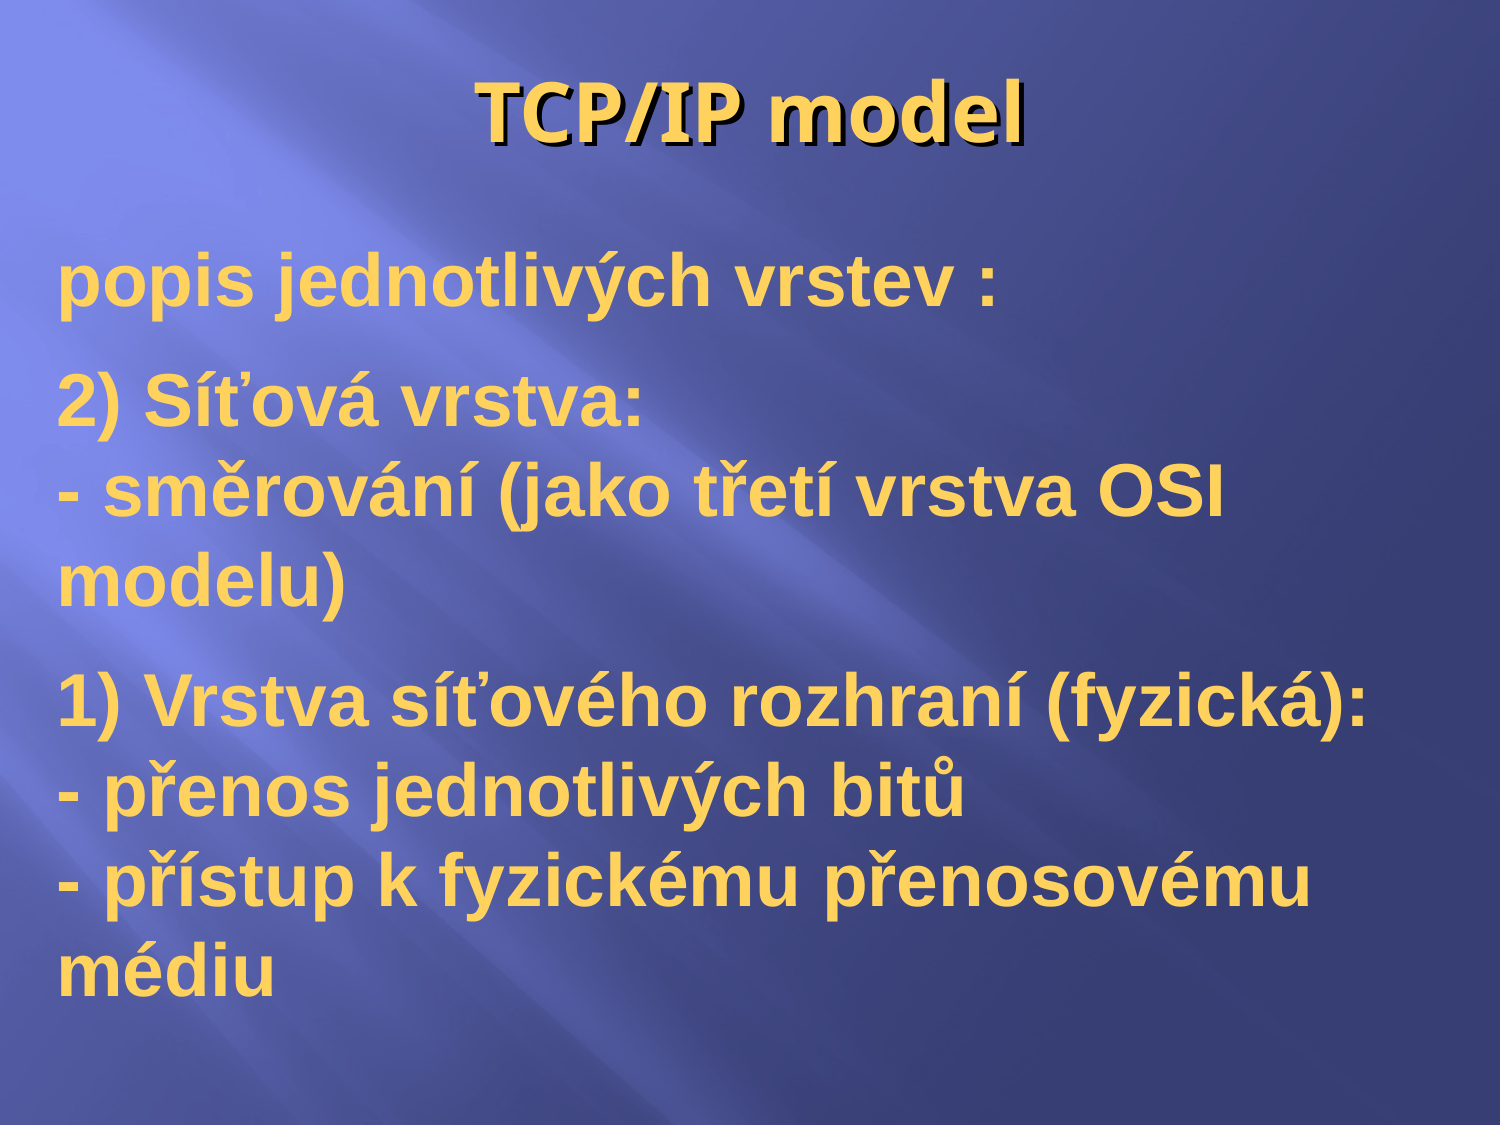

# TCP/IP model
popis jednotlivých vrstev :
2) Síťová vrstva:
- směrování (jako třetí vrstva OSI
modelu)
1) Vrstva síťového rozhraní (fyzická):
- přenos jednotlivých bitů
- přístup k fyzickému přenosovému
médiu